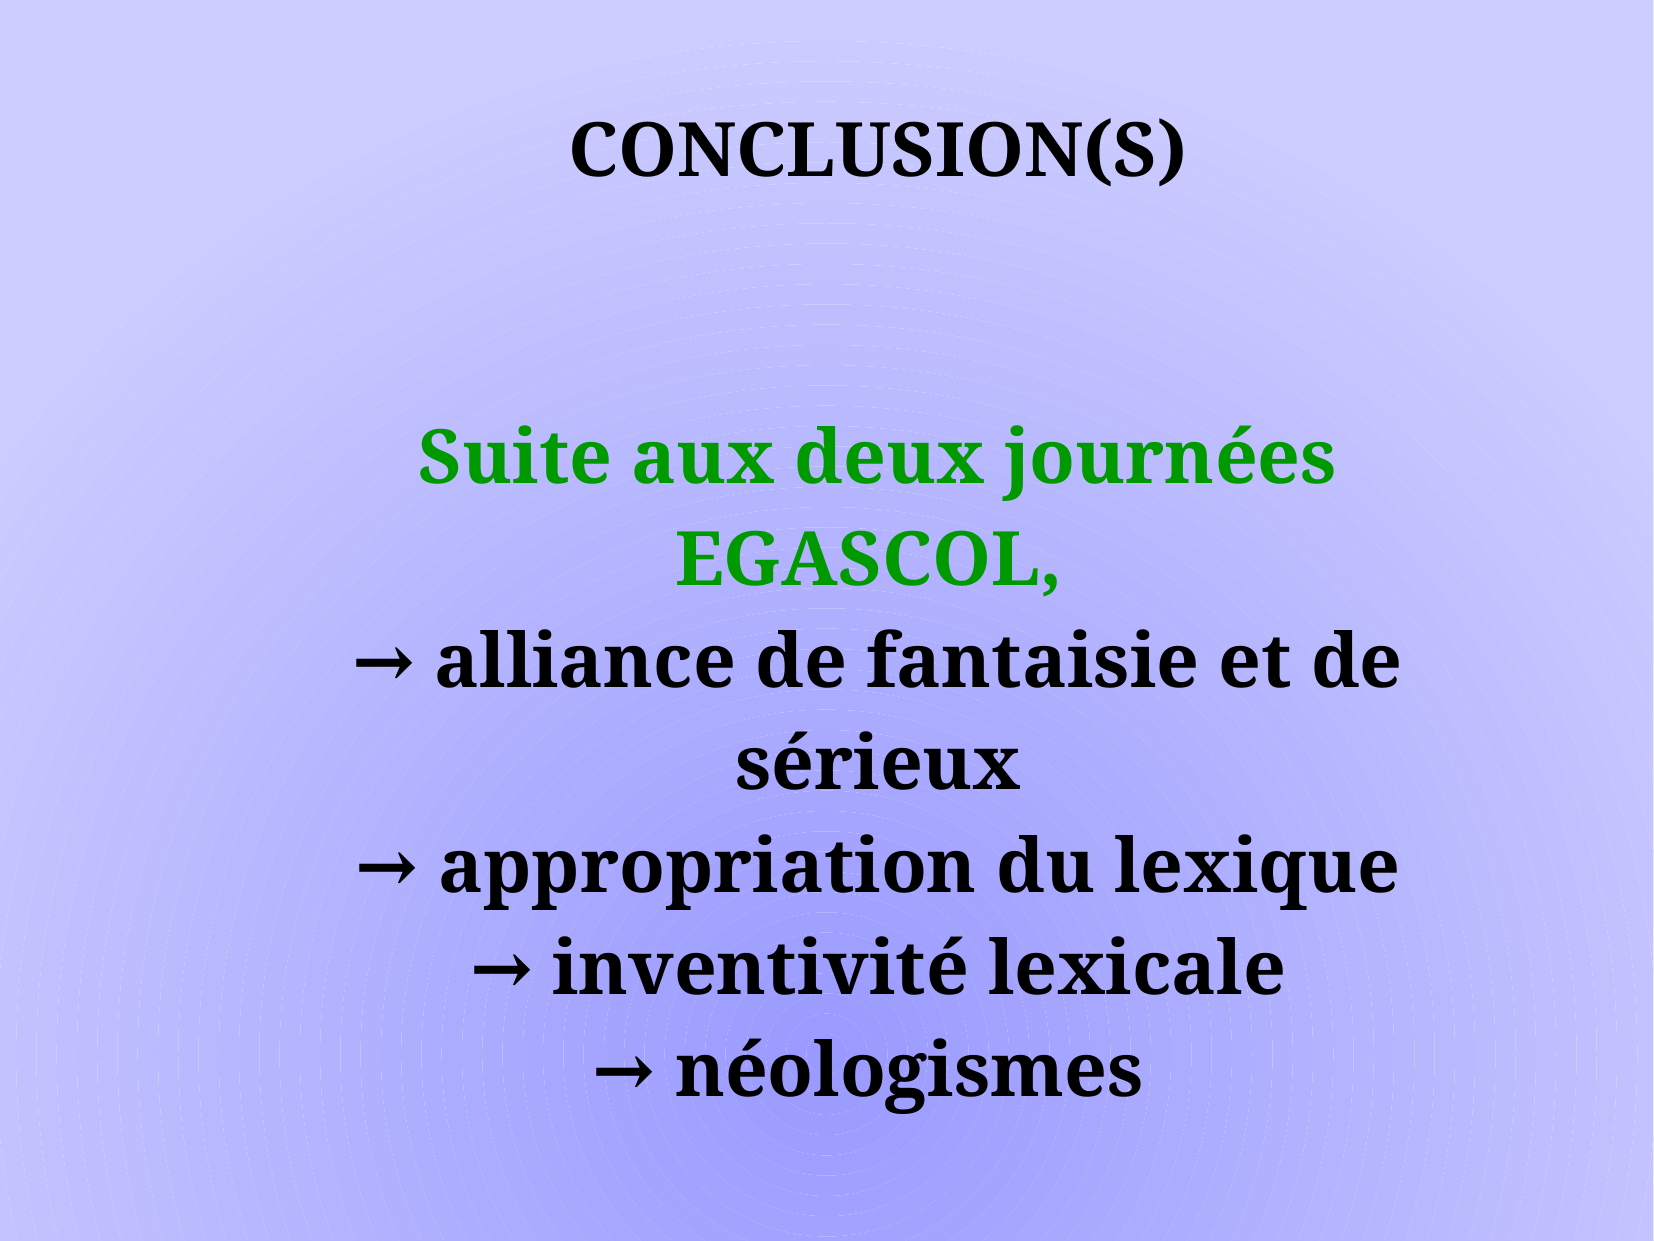

CONCLUSION(S)
Suite aux deux journées EGASCOL,
→ alliance de fantaisie et de sérieux
→ appropriation du lexique
→ inventivité lexicale
→ néologismes